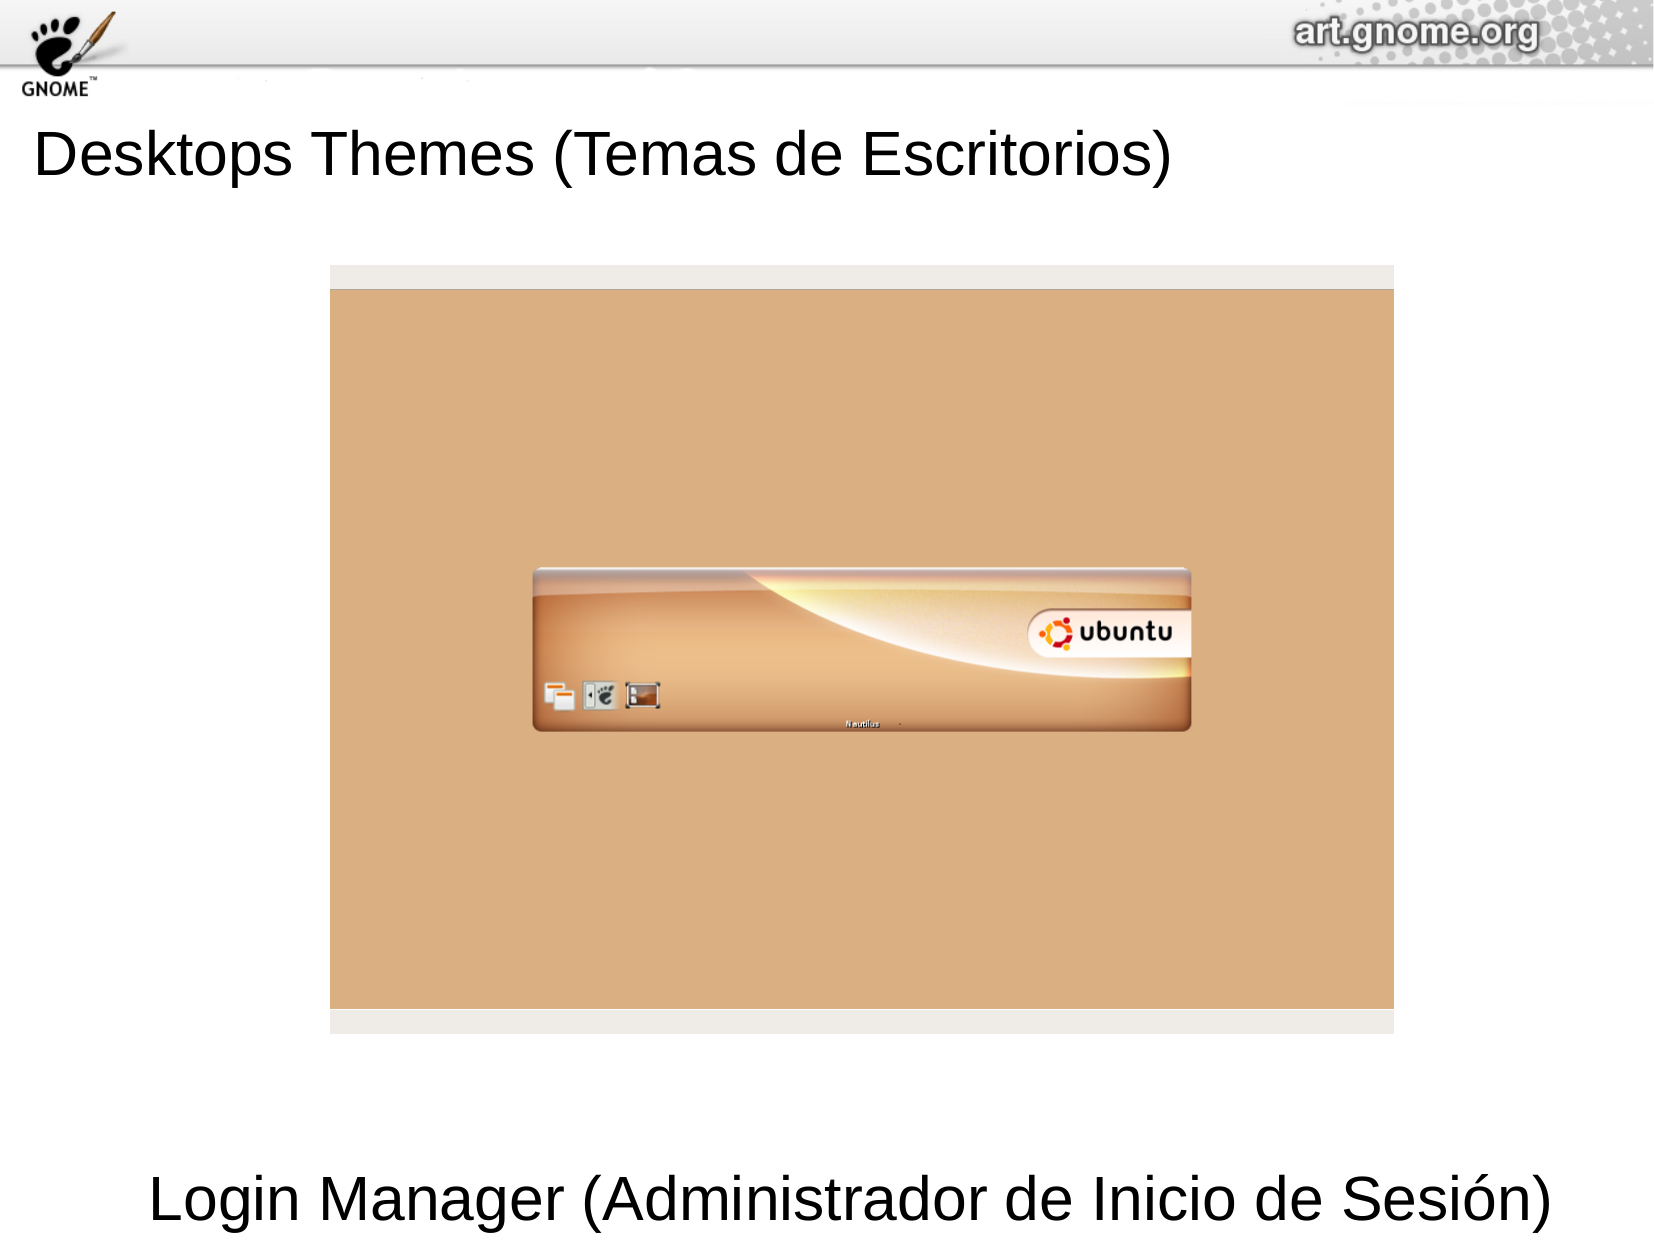

Desktops Themes (Temas de Escritorios)
Login Manager (Administrador de Inicio de Sesión)